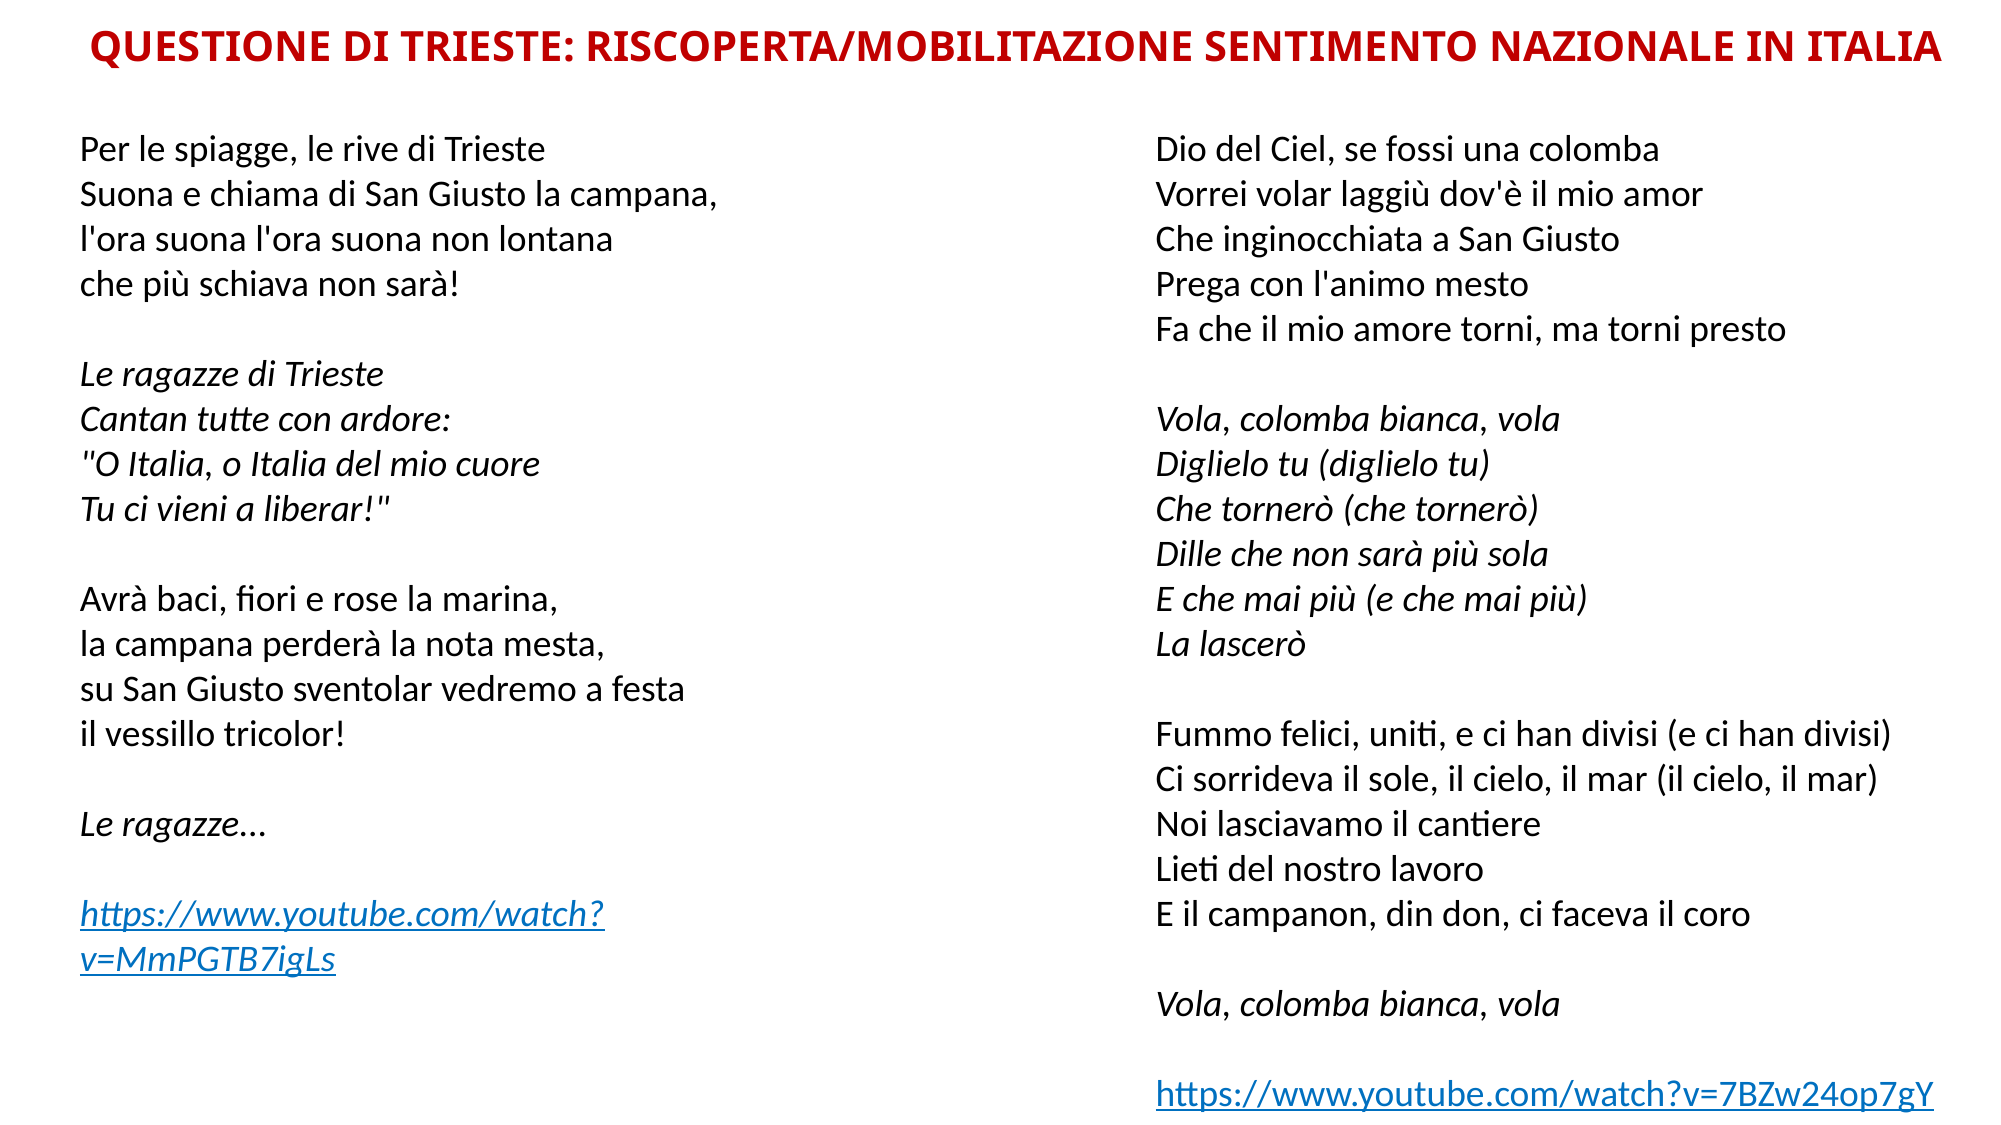

QUESTIONE DI TRIESTE: RISCOPERTA/MOBILITAZIONE SENTIMENTO NAZIONALE IN ITALIA
Per le spiagge, le rive di Trieste
Suona e chiama di San Giusto la campana,
l'ora suona l'ora suona non lontana
che più schiava non sarà!
Le ragazze di Trieste
Cantan tutte con ardore:
"O Italia, o Italia del mio cuore
Tu ci vieni a liberar!"
Avrà baci, fiori e rose la marina,
la campana perderà la nota mesta,
su San Giusto sventolar vedremo a festa
il vessillo tricolor!
Le ragazze...
https://www.youtube.com/watch?v=MmPGTB7igLs
Dio del Ciel, se fossi una colomba
Vorrei volar laggiù dov'è il mio amor
Che inginocchiata a San Giusto
Prega con l'animo mesto
Fa che il mio amore torni, ma torni presto
Vola, colomba bianca, vola
Diglielo tu (diglielo tu)
Che tornerò (che tornerò)
Dille che non sarà più sola
E che mai più (e che mai più)
La lascerò
Fummo felici, uniti, e ci han divisi (e ci han divisi)
Ci sorrideva il sole, il cielo, il mar (il cielo, il mar)
Noi lasciavamo il cantiere
Lieti del nostro lavoro
E il campanon, din don, ci faceva il coro
Vola, colomba bianca, vola
https://www.youtube.com/watch?v=7BZw24op7gY